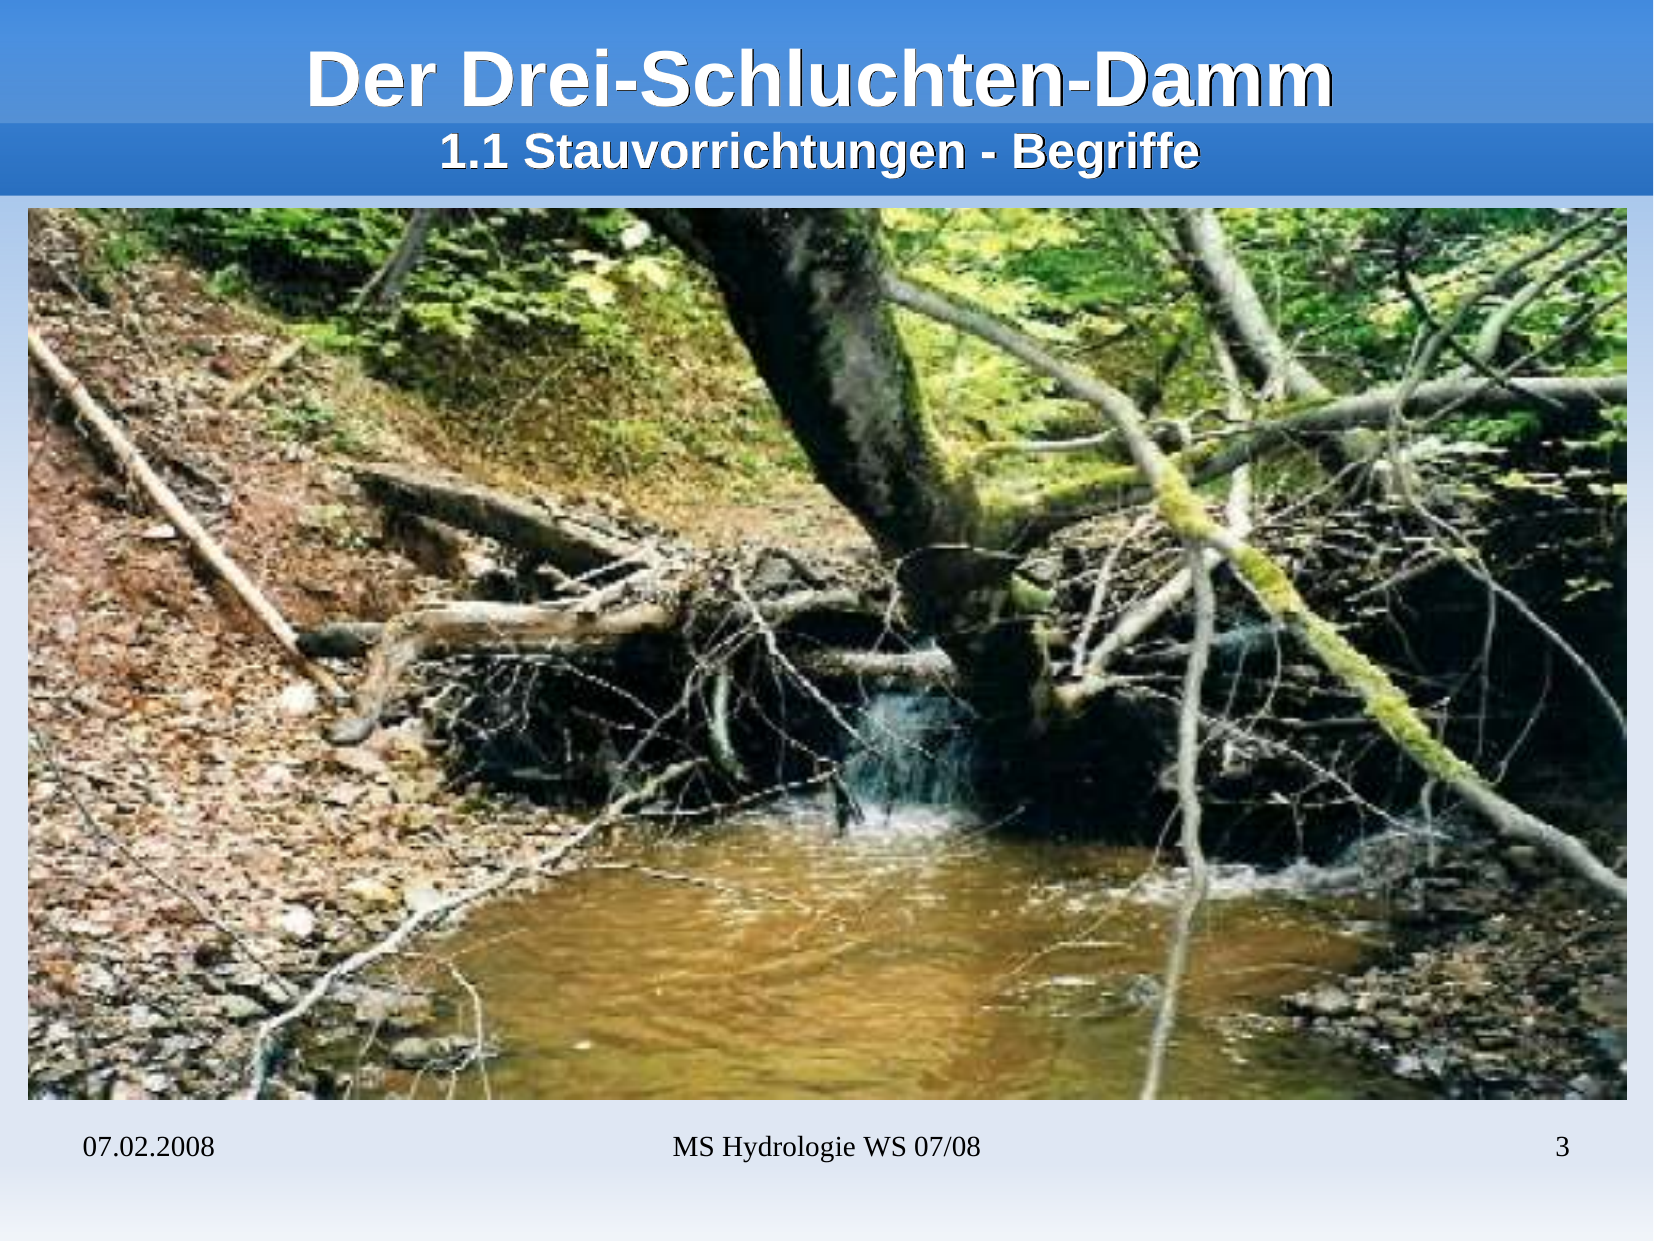

# Der Drei-Schluchten-Damm 1.1 Stauvorrichtungen - Begriffe
07.02.2008
MS Hydrologie WS 07/08
3